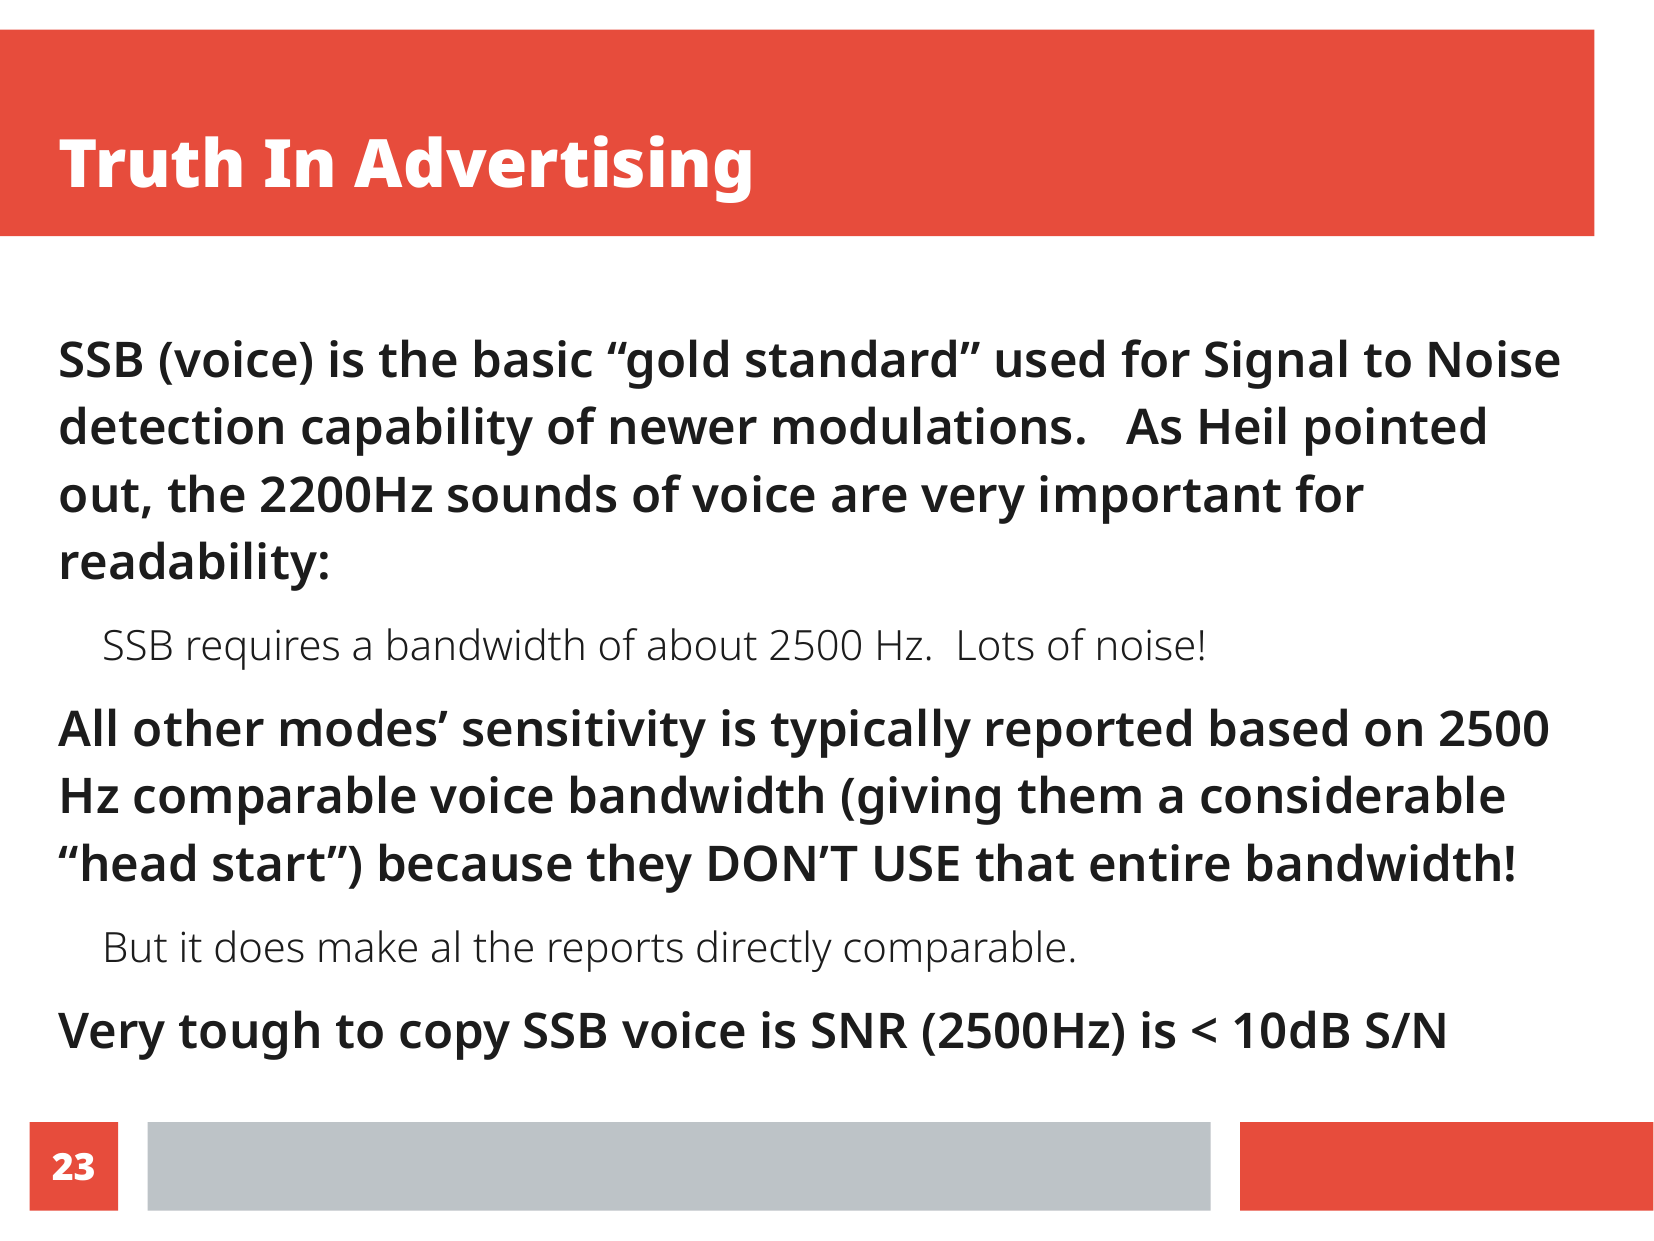

# Truth In Advertising
SSB (voice) is the basic “gold standard” used for Signal to Noise detection capability of newer modulations. As Heil pointed out, the 2200Hz sounds of voice are very important for readability:
SSB requires a bandwidth of about 2500 Hz. Lots of noise!
All other modes’ sensitivity is typically reported based on 2500 Hz comparable voice bandwidth (giving them a considerable “head start”) because they DON’T USE that entire bandwidth!
But it does make al the reports directly comparable.
Very tough to copy SSB voice is SNR (2500Hz) is < 10dB S/N
23